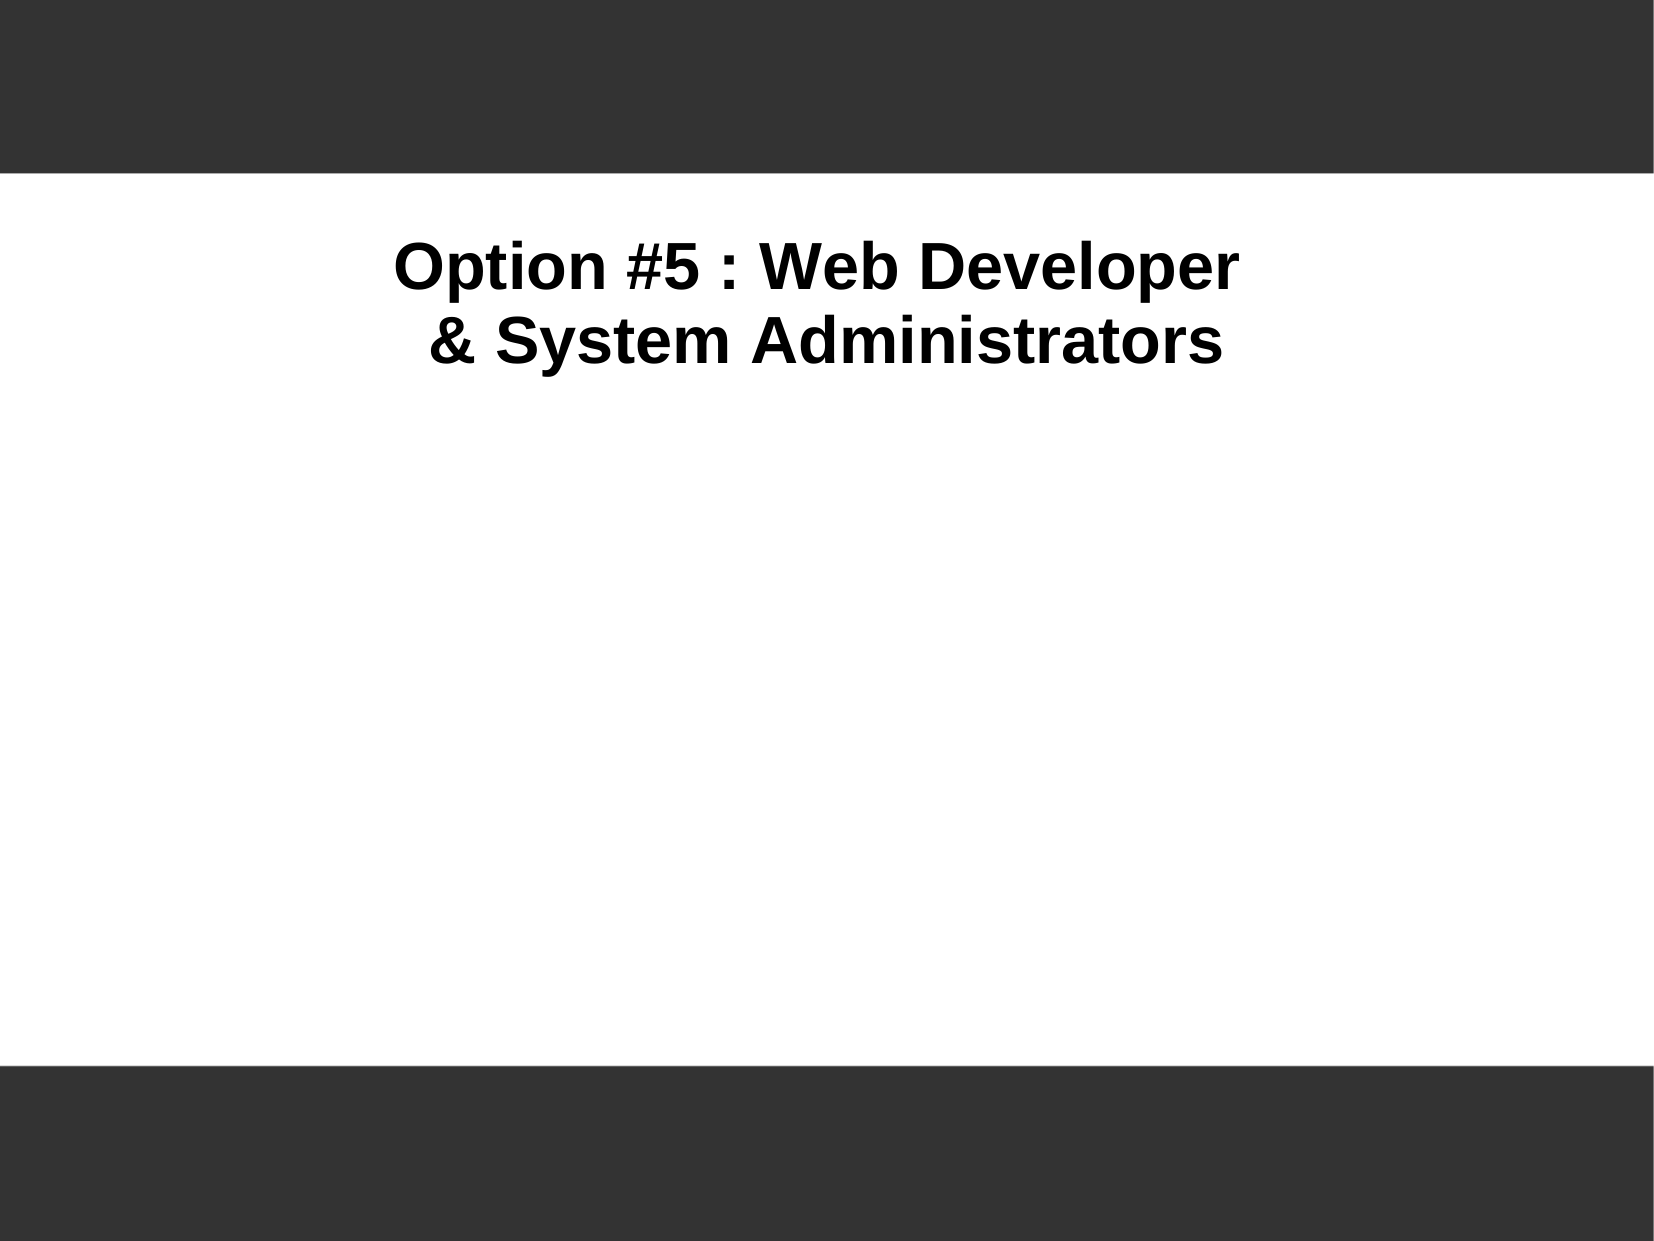

# Option #5 : Web Developer & System Administrators